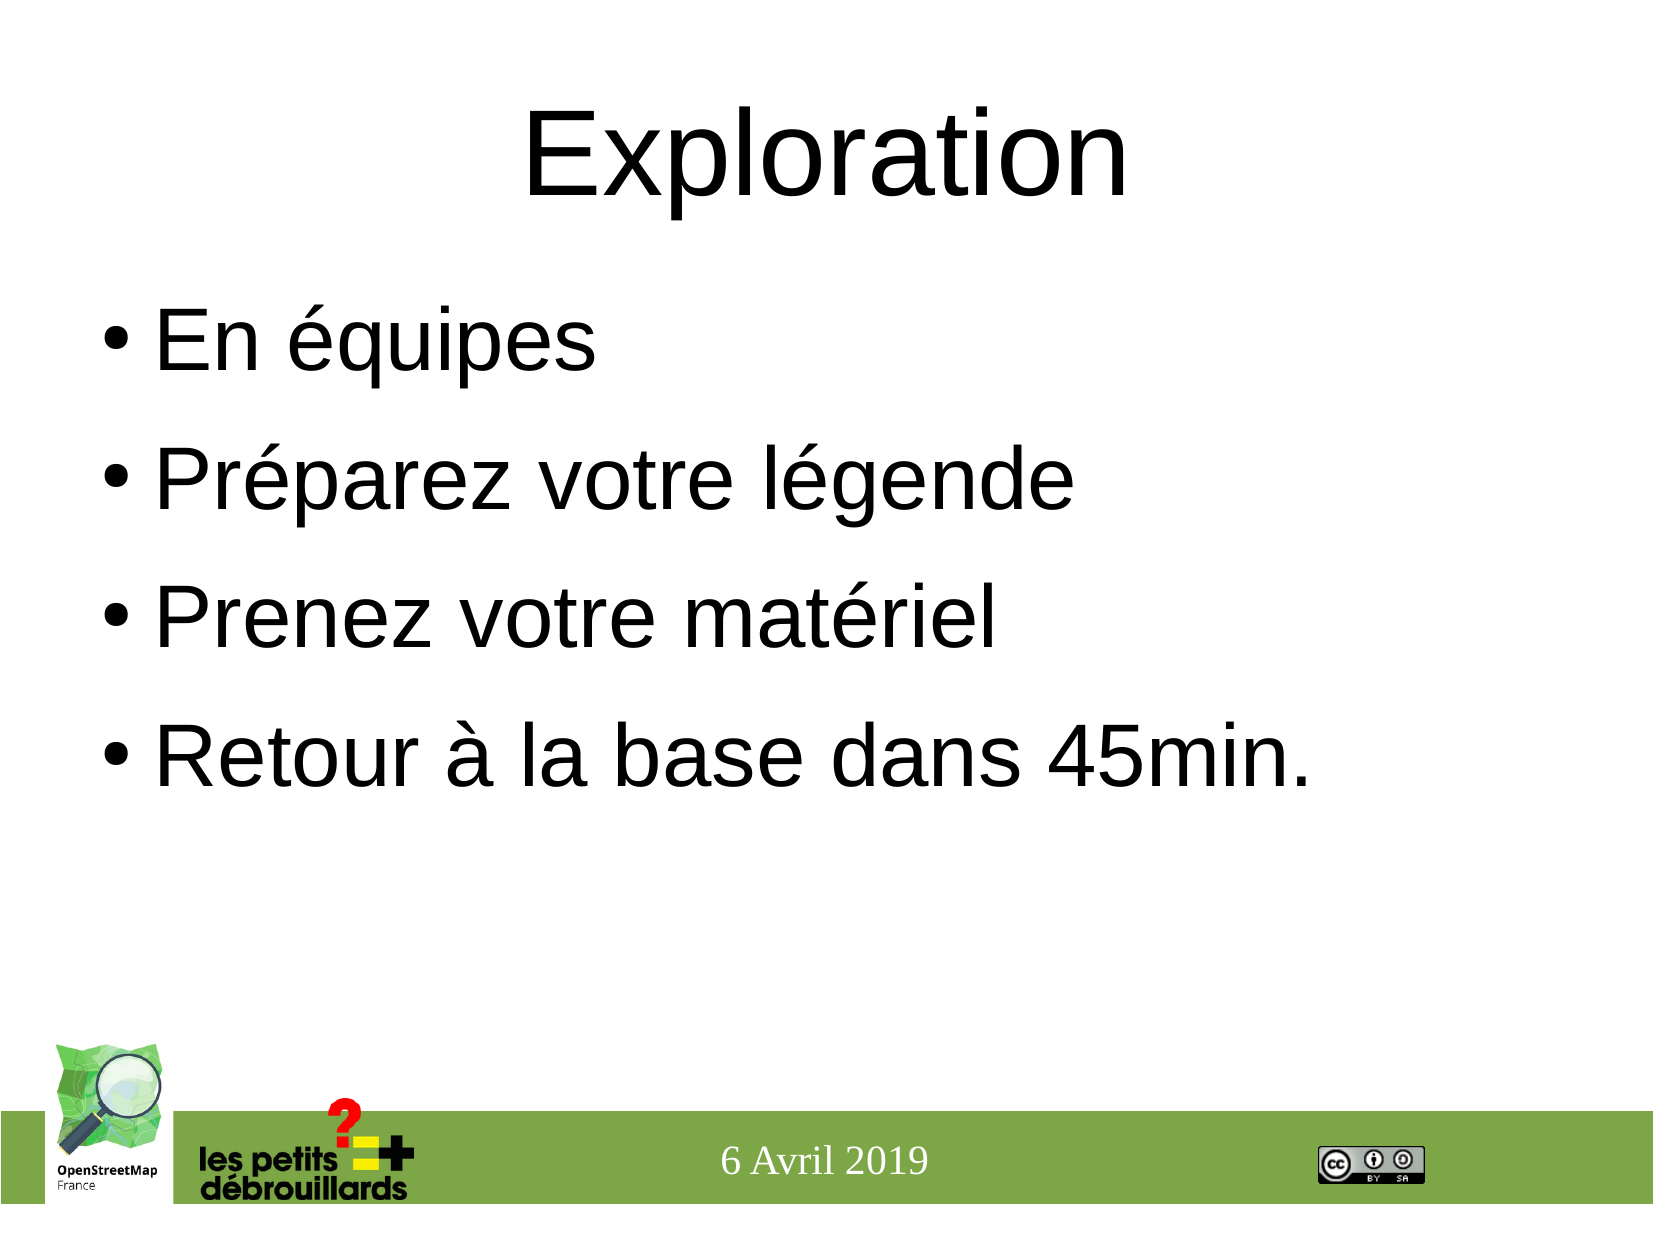

# Exploration
En équipes
Préparez votre légende
Prenez votre matériel
Retour à la base dans 45min.